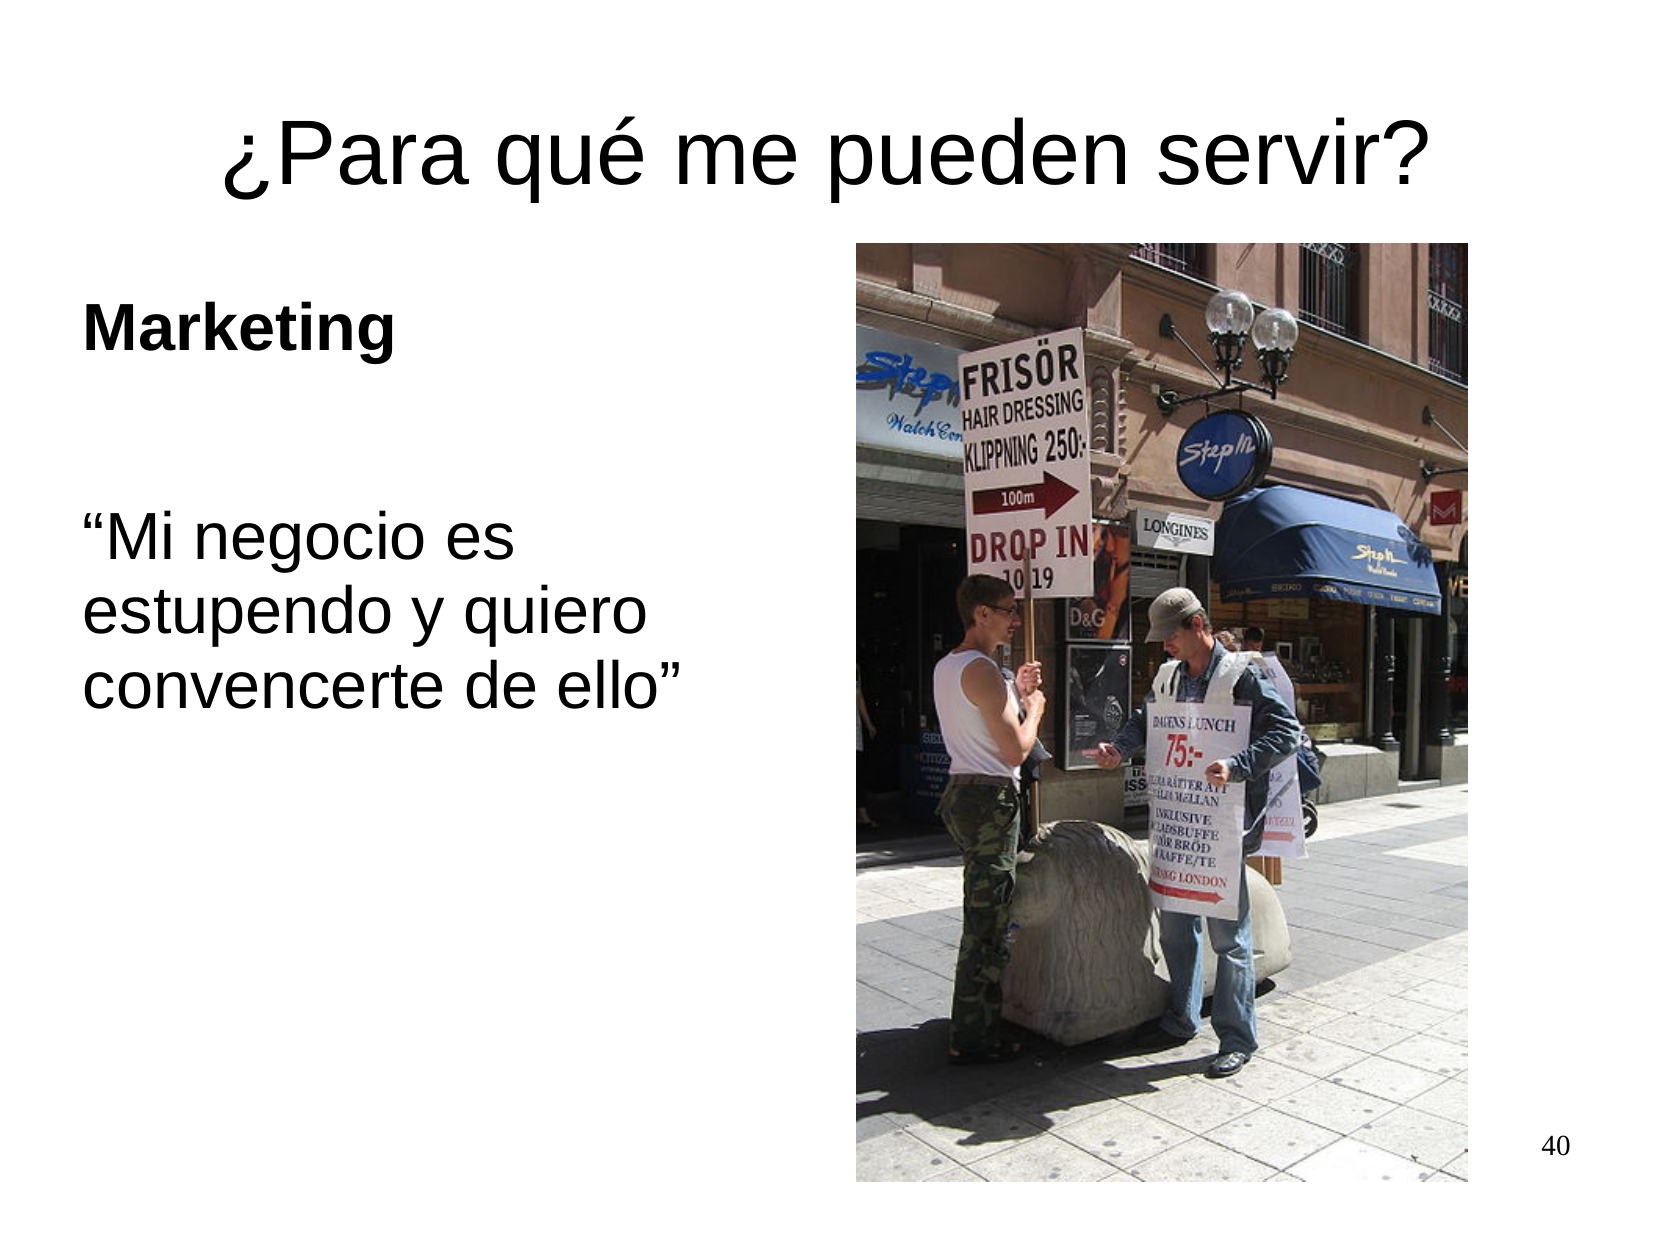

# ¿Para qué me pueden servir?
Marketing
“Mi negocio es estupendo y quiero convencerte de ello”
40